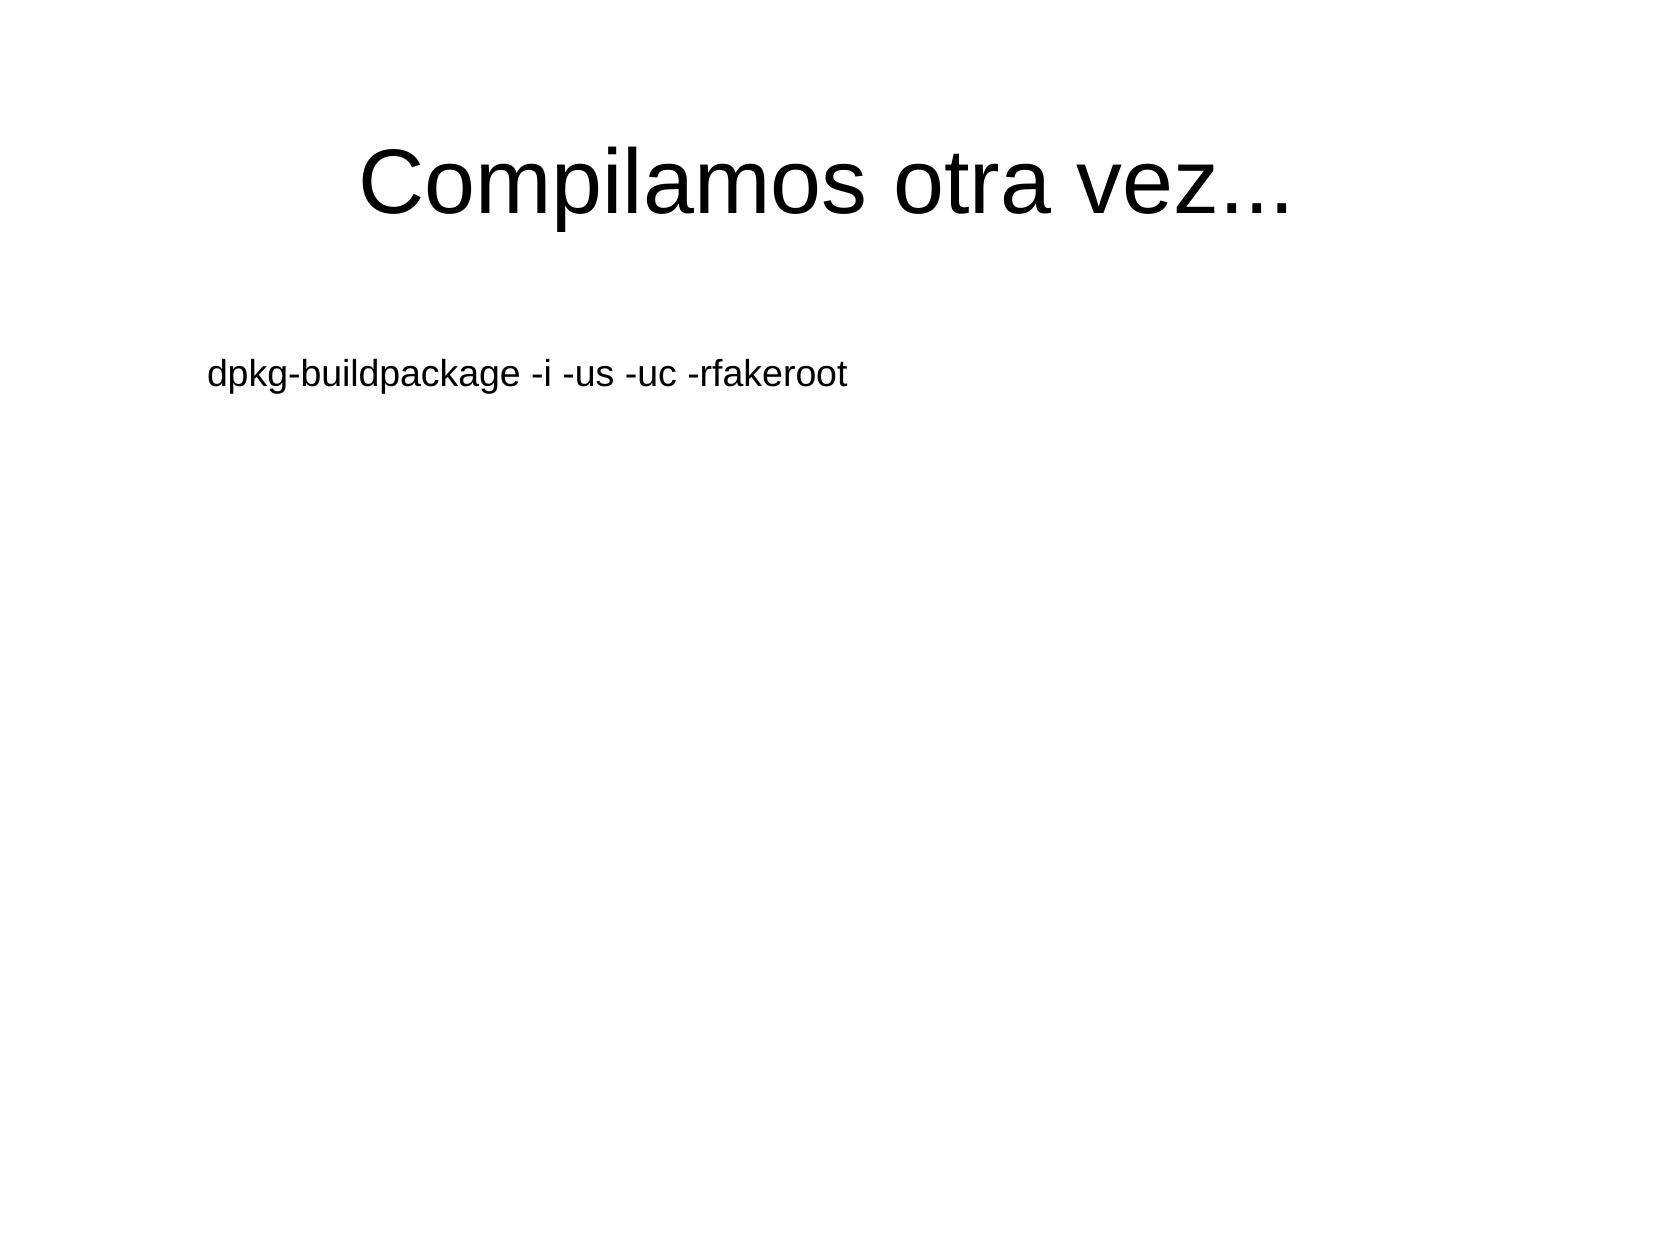

Compilamos otra vez...
dpkg-buildpackage -i -us -uc -rfakeroot